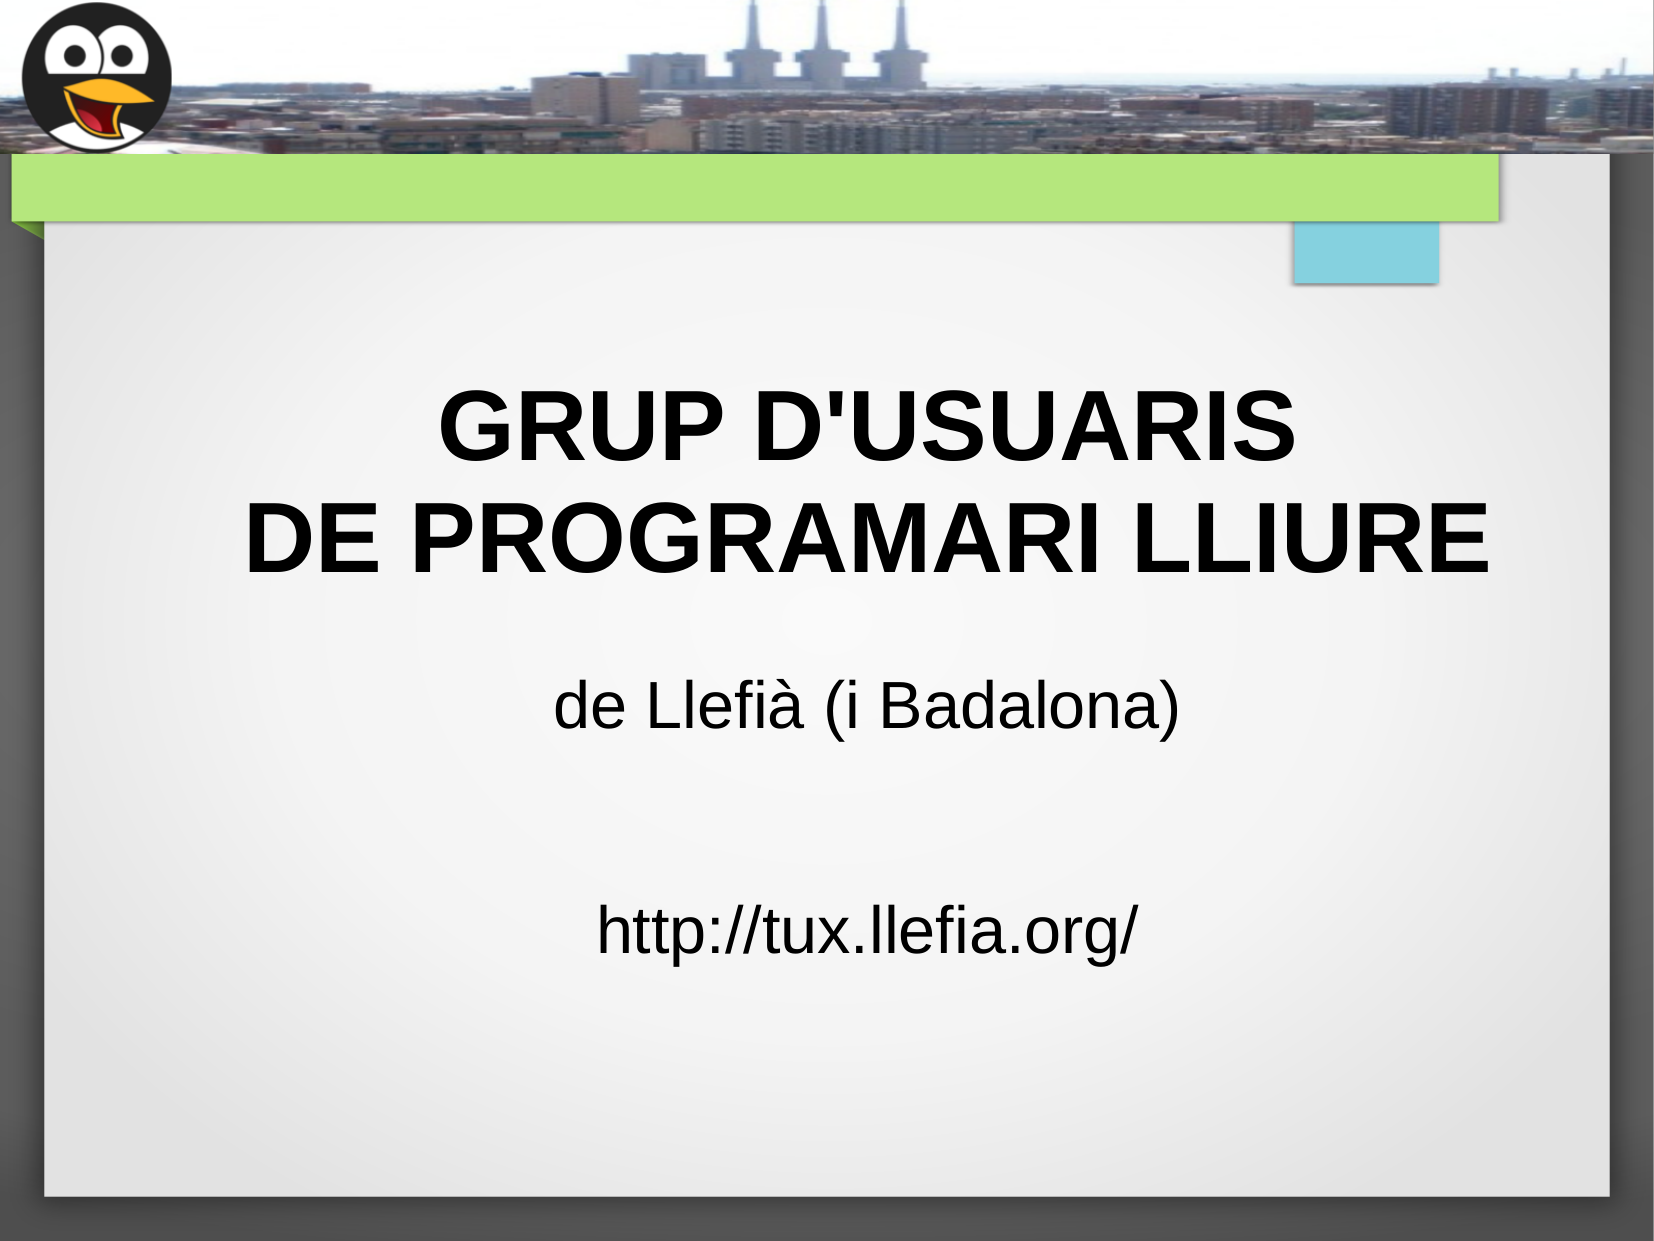

# GRUP D'USUARIS
DE PROGRAMARI LLIURE
de Llefià (i Badalona)
http://tux.llefia.org/